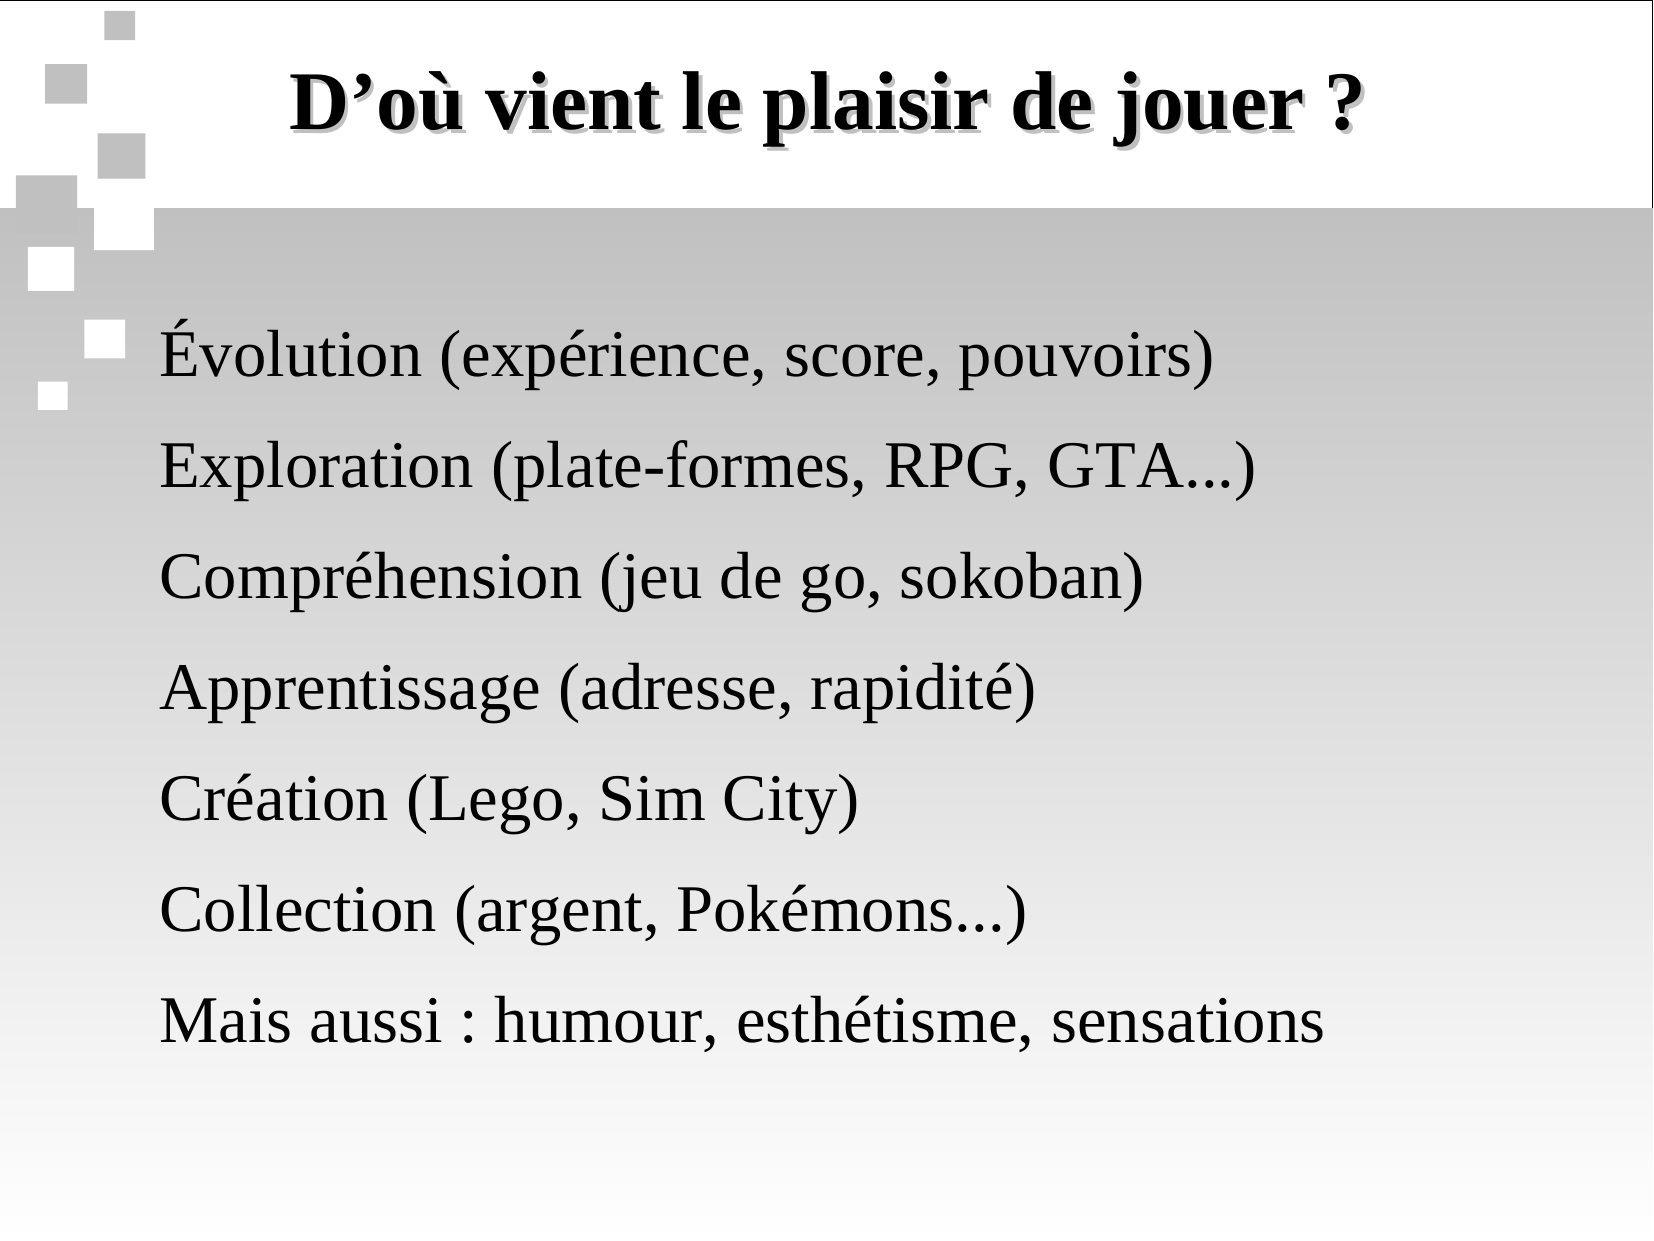

# D’où vient le plaisir de jouer ?
Évolution (expérience, score, pouvoirs)
Exploration (plate-formes, RPG, GTA...)
Compréhension (jeu de go, sokoban)
Apprentissage (adresse, rapidité)
Création (Lego, Sim City)
Collection (argent, Pokémons...)
Mais aussi : humour, esthétisme, sensations